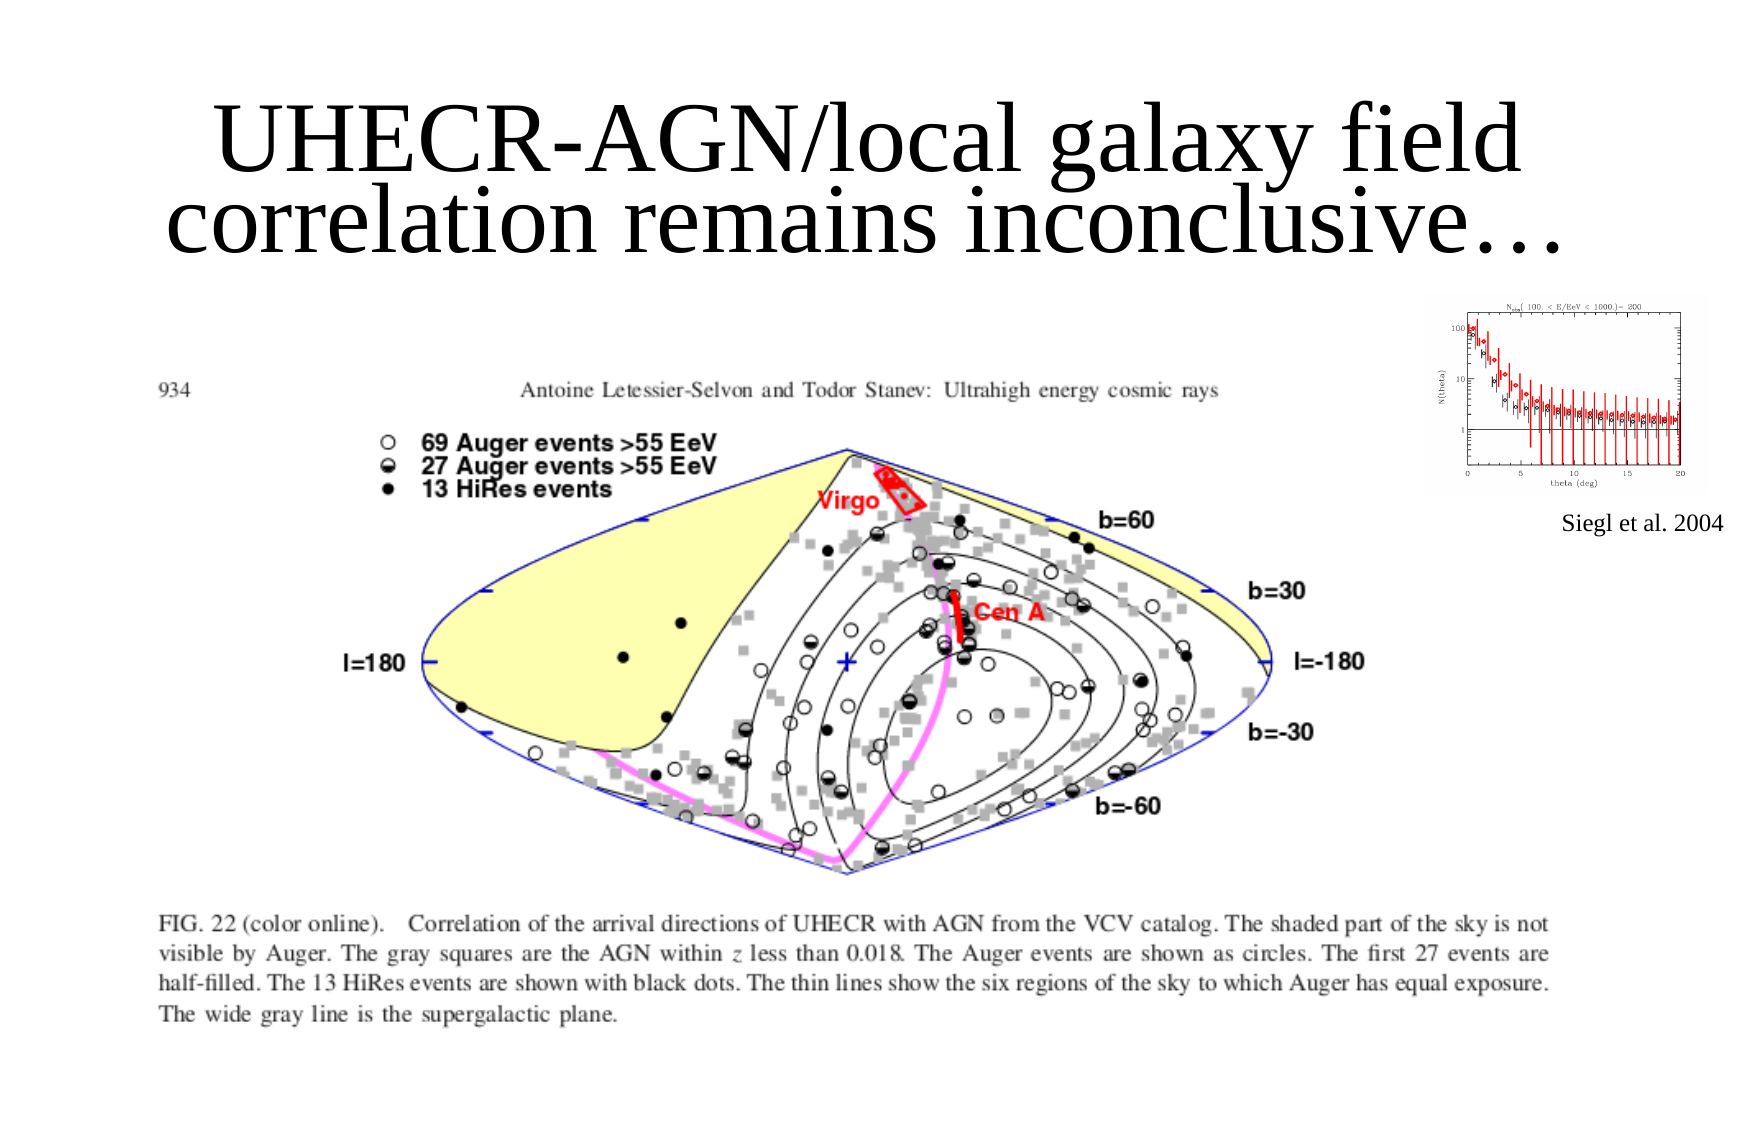

# UHECR-AGN/local galaxy field correlation remains inconclusive…
Siegl et al. 2004